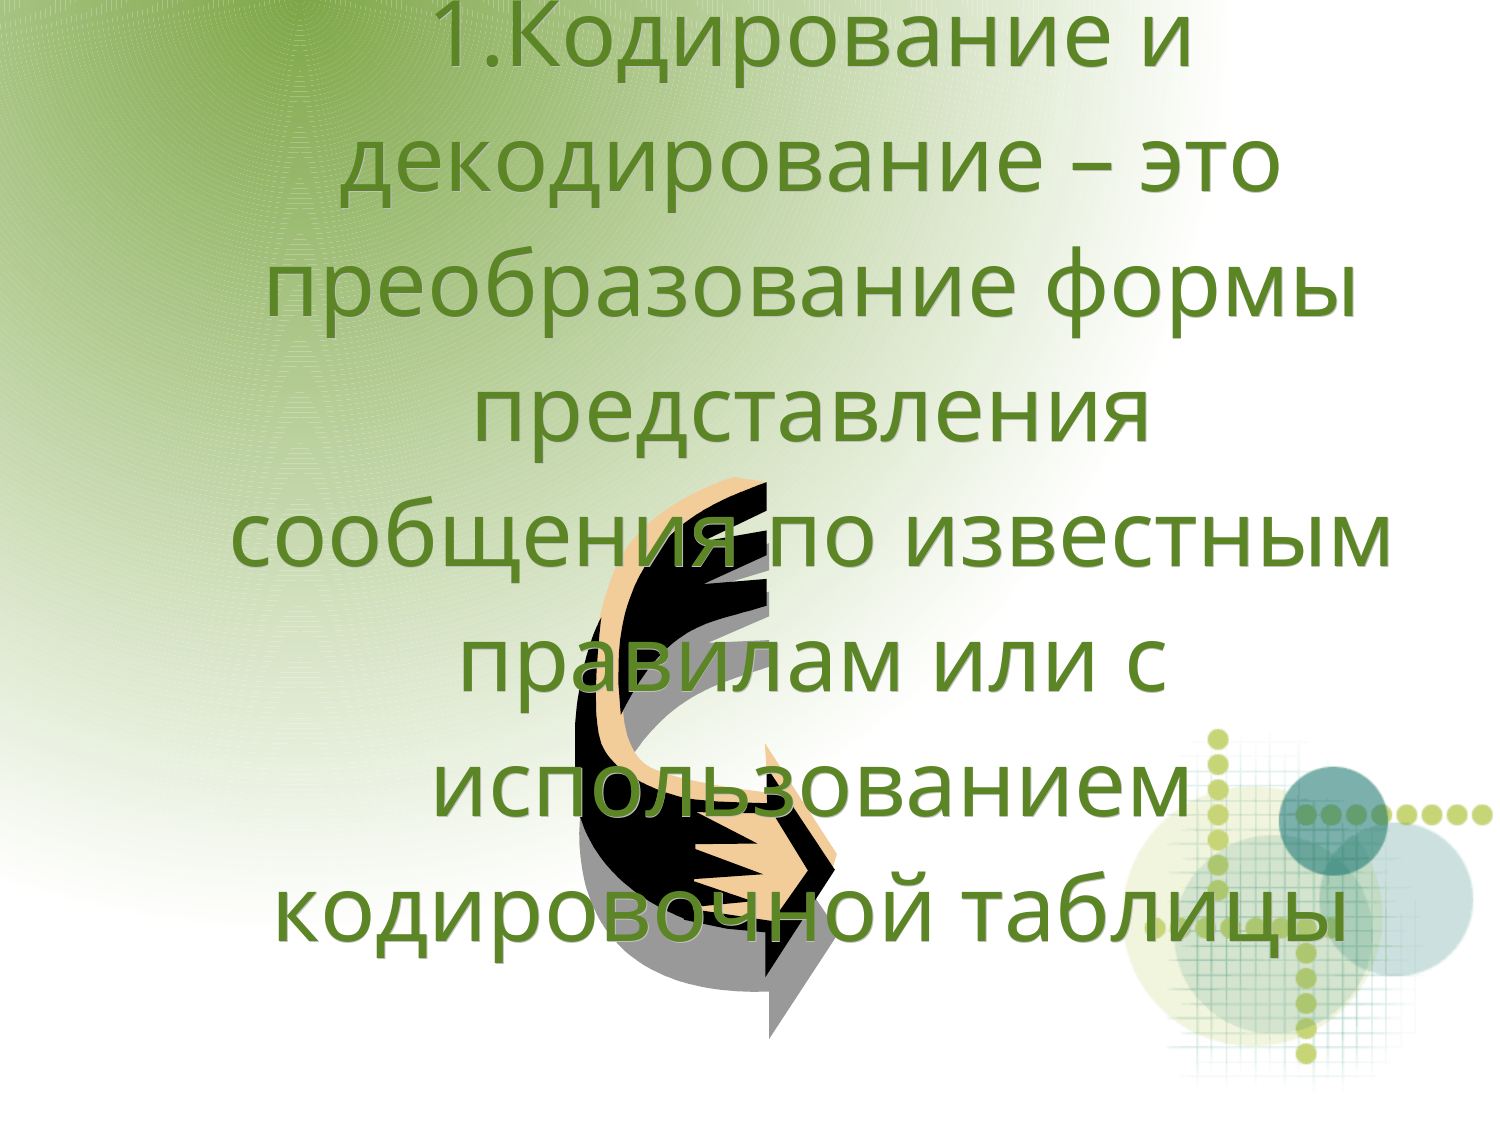

# 1.Кодирование и декодирование – это преобразование формы представления сообщения по известным правилам или с использованием кодировочной таблицы